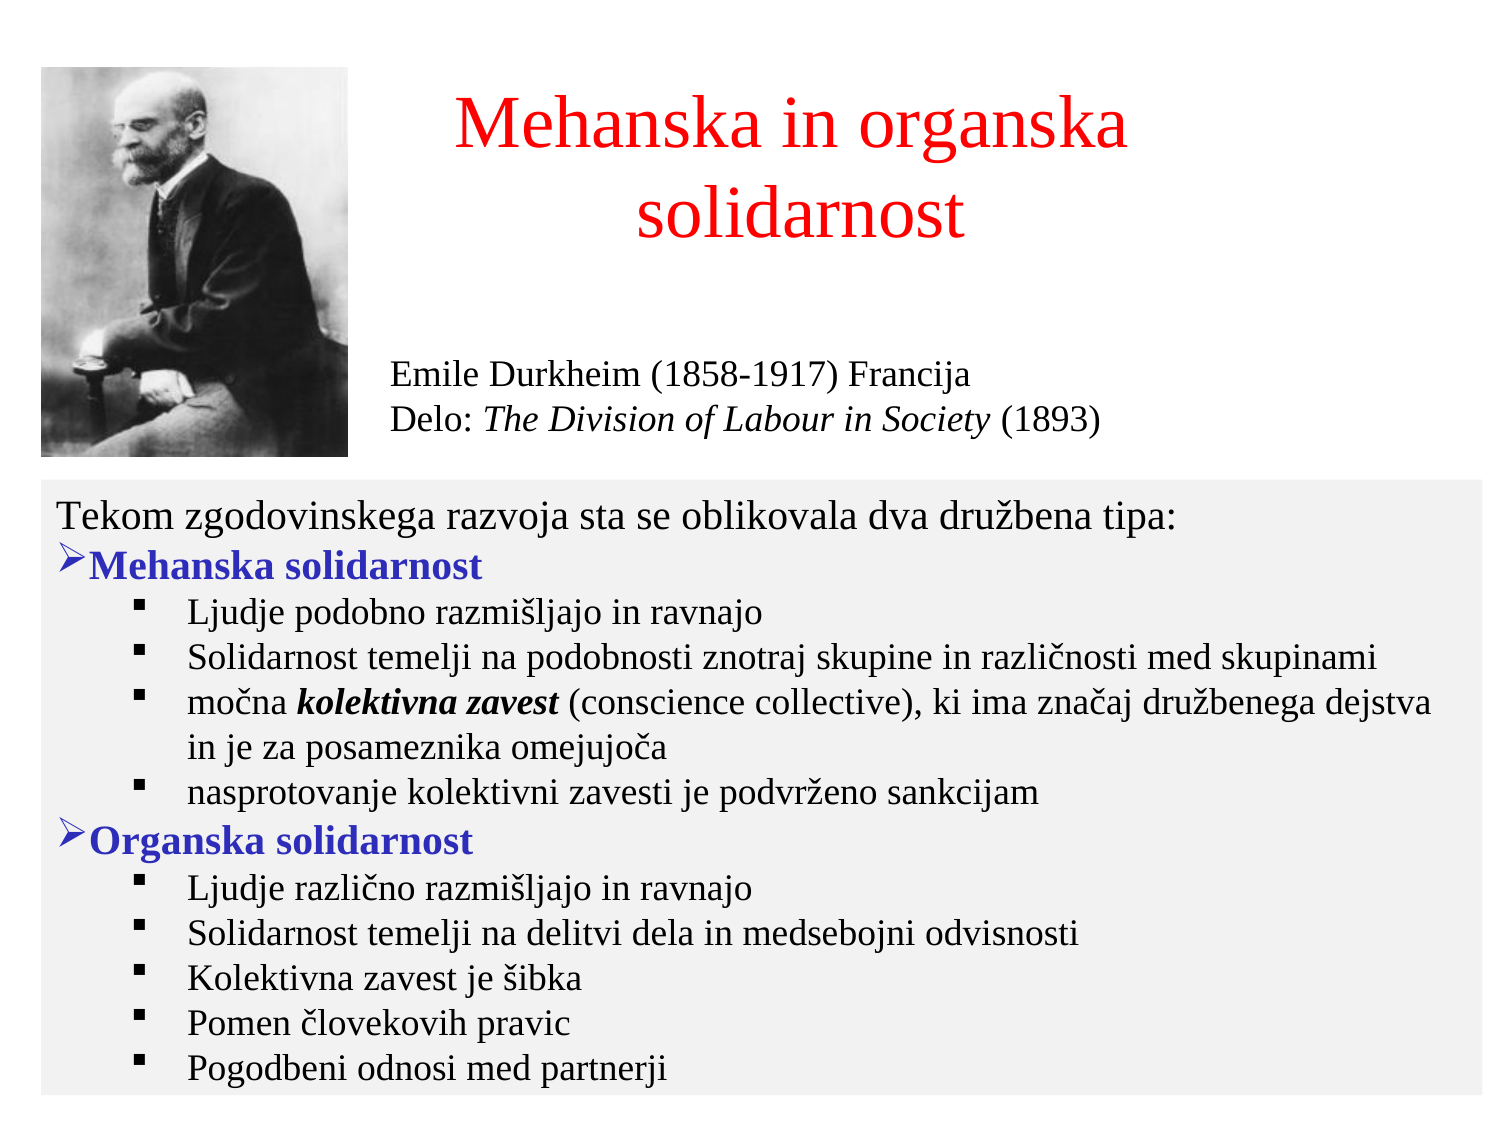

Mehanska in organska
solidarnost
Emile Durkheim (1858-1917) Francija
Delo: The Division of Labour in Society (1893)
Tekom zgodovinskega razvoja sta se oblikovala dva družbena tipa:
Mehanska solidarnost
Ljudje podobno razmišljajo in ravnajo
Solidarnost temelji na podobnosti znotraj skupine in različnosti med skupinami
močna kolektivna zavest (conscience collective), ki ima značaj družbenega dejstva in je za posameznika omejujoča
nasprotovanje kolektivni zavesti je podvrženo sankcijam
Organska solidarnost
Ljudje različno razmišljajo in ravnajo
Solidarnost temelji na delitvi dela in medsebojni odvisnosti
Kolektivna zavest je šibka
Pomen človekovih pravic
Pogodbeni odnosi med partnerji